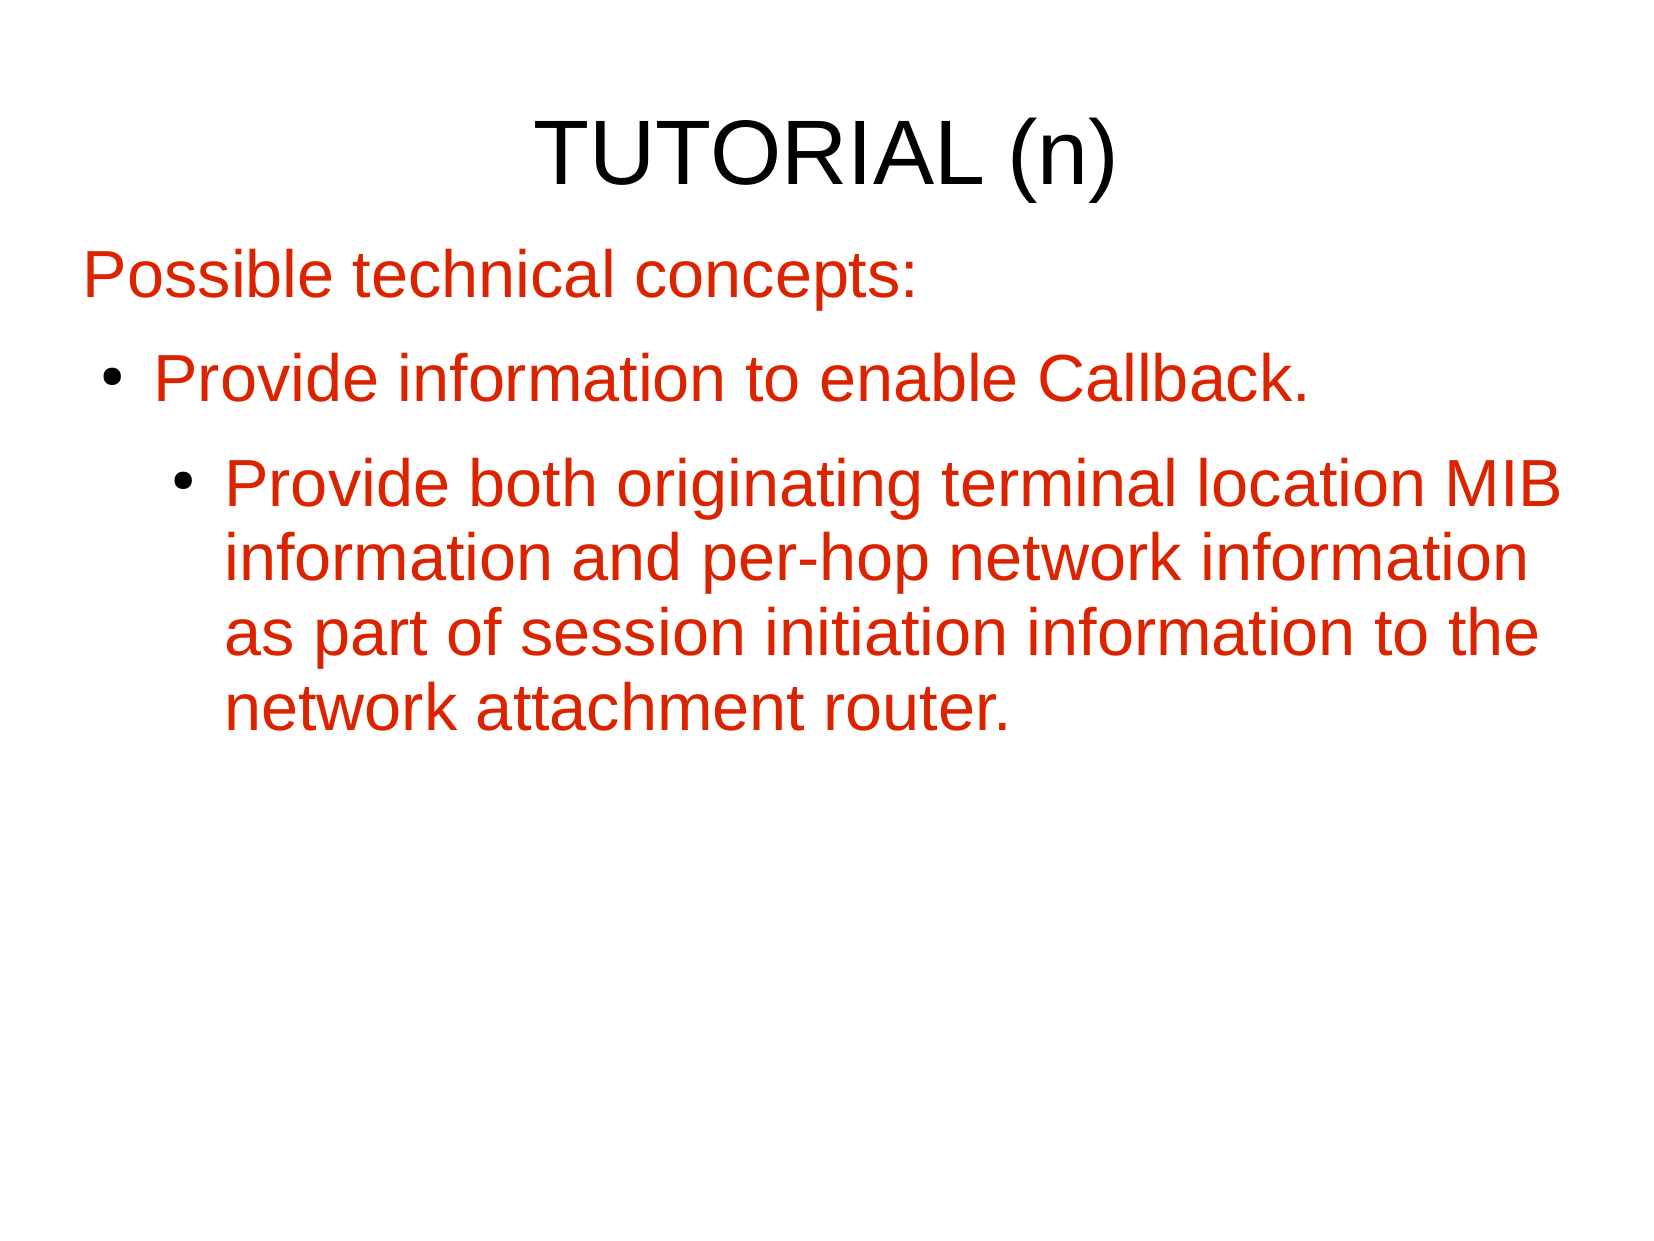

# TUTORIAL (n)
Possible technical concepts:
Provide information to enable Callback.
Provide both originating terminal location MIB information and per-hop network information as part of session initiation information to the network attachment router.